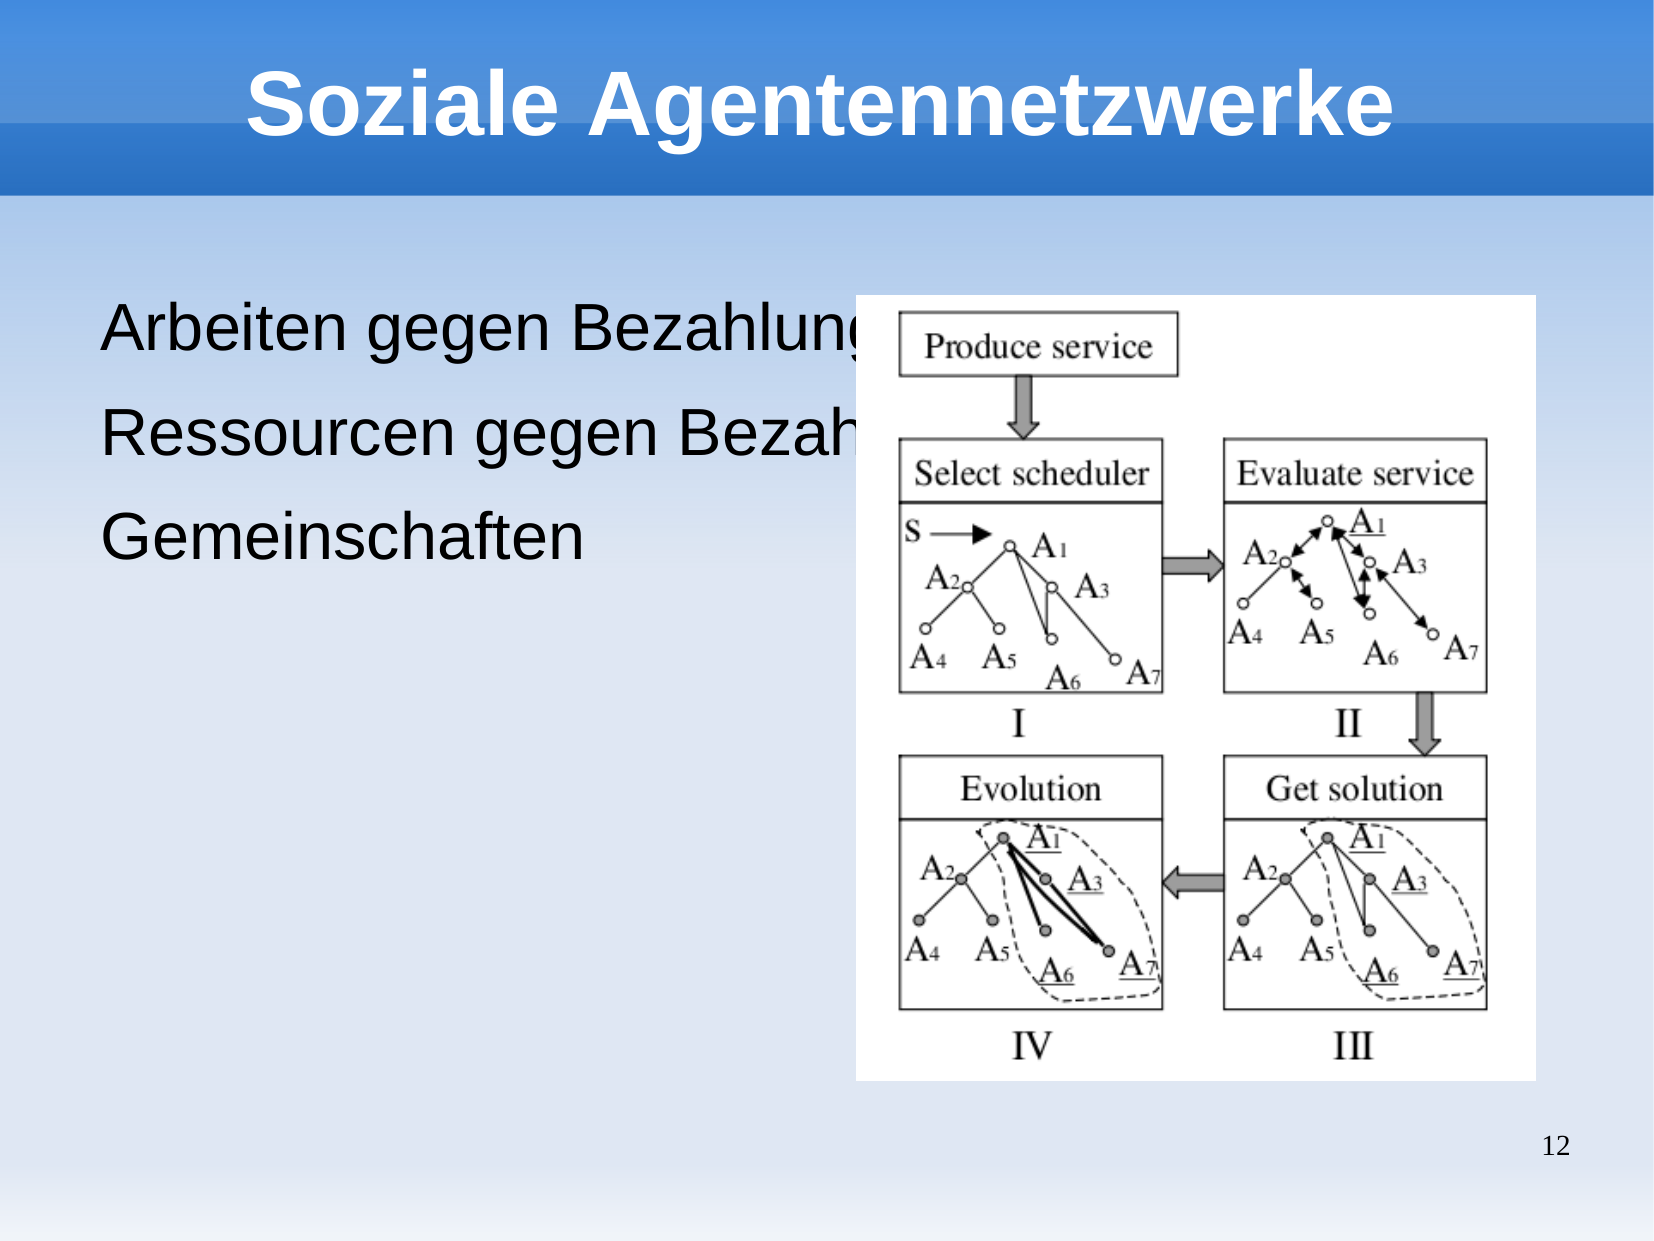

# Soziale Agentennetzwerke
Arbeiten gegen Bezahlung
Ressourcen gegen Bezahlung
Gemeinschaften
12